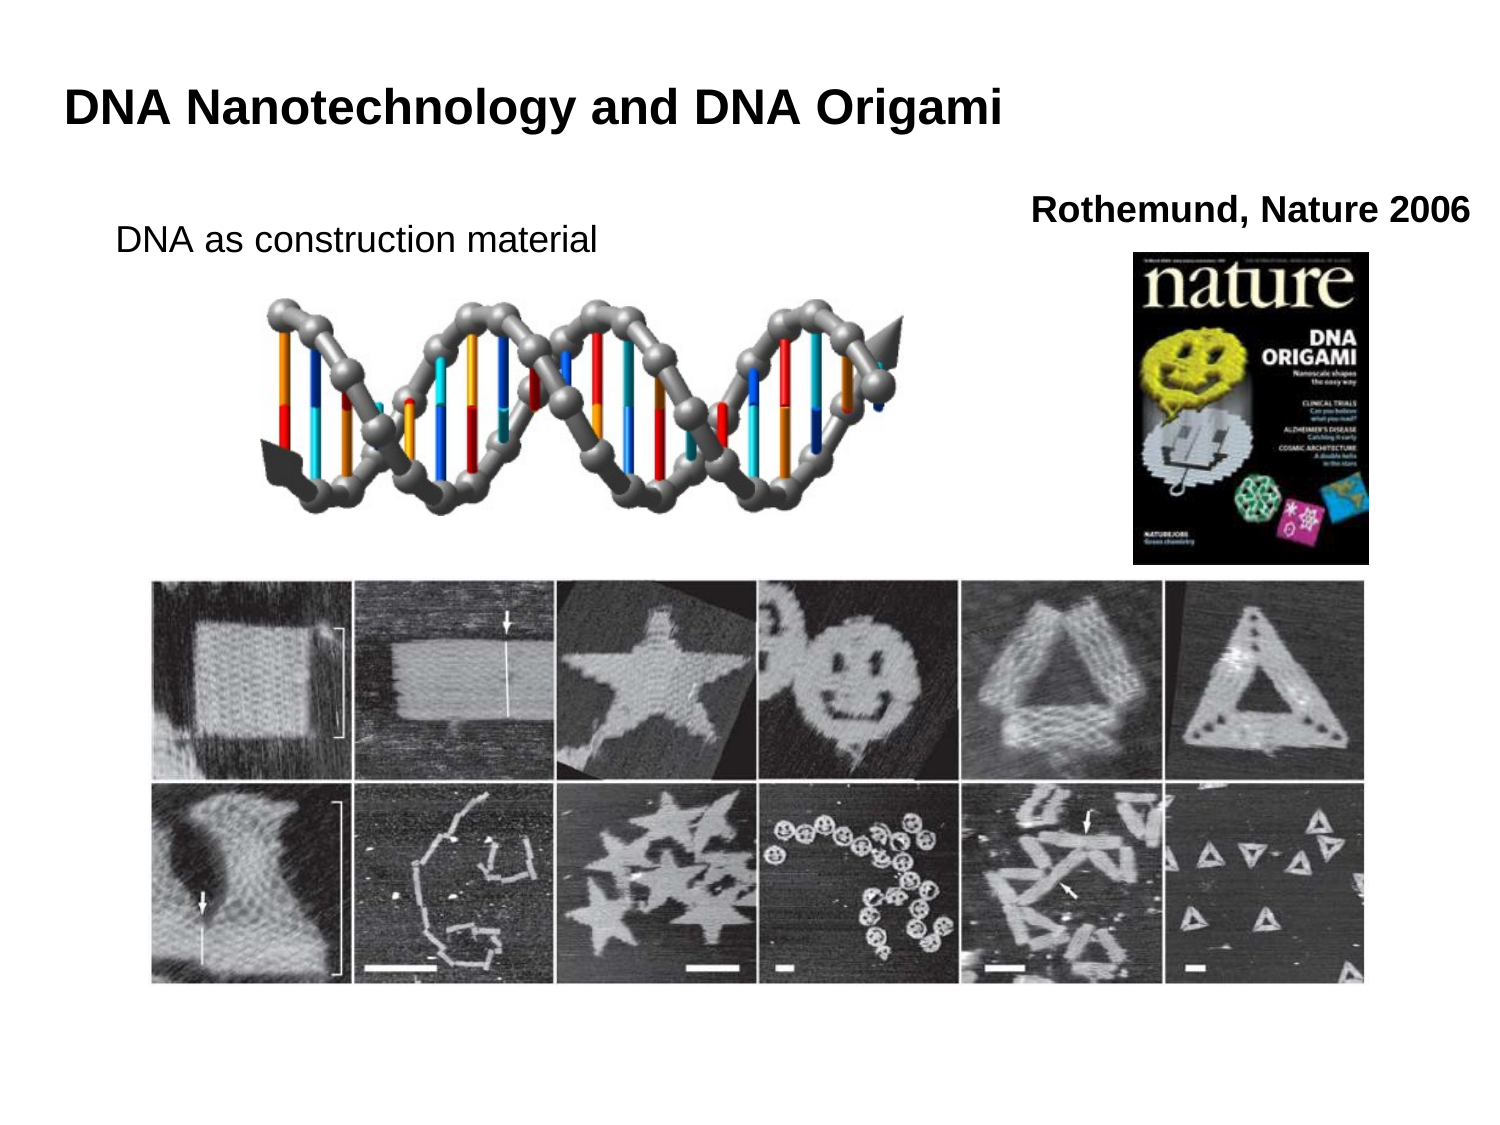

# DNA Nanotechnology and DNA Origami
Rothemund, Nature 2006
DNA as construction material